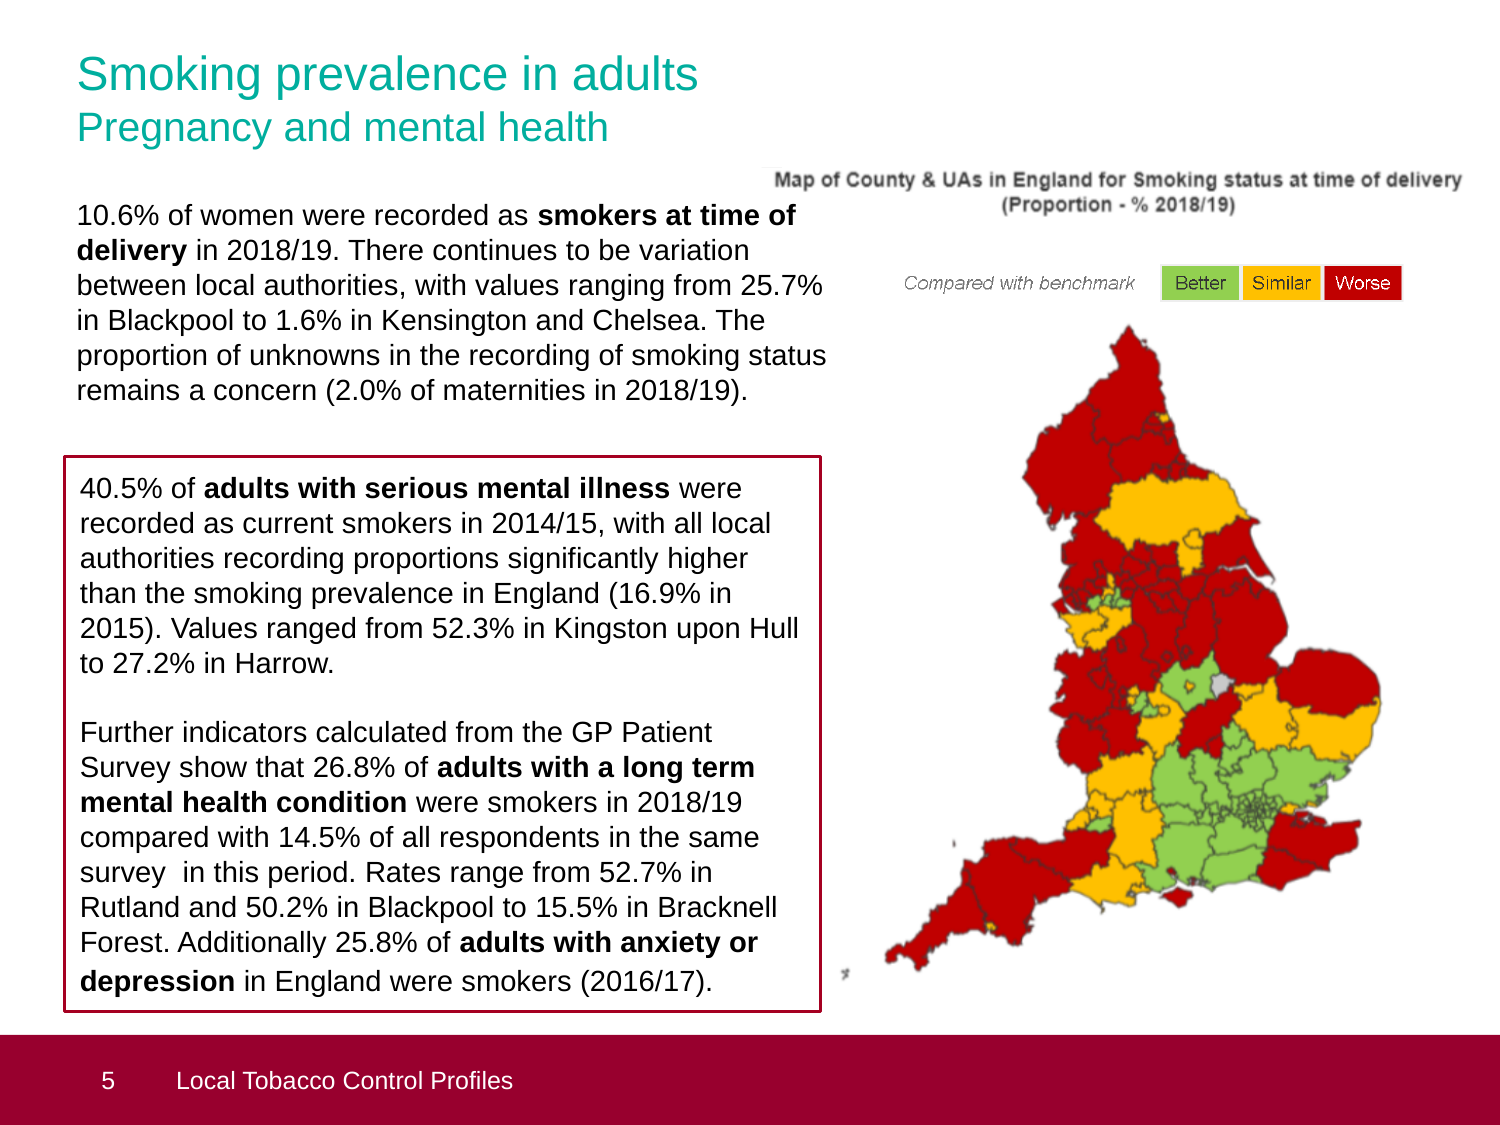

# Smoking prevalence in adults Pregnancy and mental health
10.6% of women were recorded as smokers at time of delivery in 2018/19. There continues to be variation between local authorities, with values ranging from 25.7% in Blackpool to 1.6% in Kensington and Chelsea. The proportion of unknowns in the recording of smoking status remains a concern (2.0% of maternities in 2018/19).
40.5% of adults with serious mental illness were recorded as current smokers in 2014/15, with all local authorities recording proportions significantly higher than the smoking prevalence in England (16.9% in 2015). Values ranged from 52.3% in Kingston upon Hull to 27.2% in Harrow.
Further indicators calculated from the GP Patient Survey show that 26.8% of adults with a long term mental health condition were smokers in 2018/19 compared with 14.5% of all respondents in the same survey in this period. Rates range from 52.7% in Rutland and 50.2% in Blackpool to 15.5% in Bracknell Forest. Additionally 25.8% of adults with anxiety or depression in England were smokers (2016/17)..
 5
Local Tobacco Control Profiles